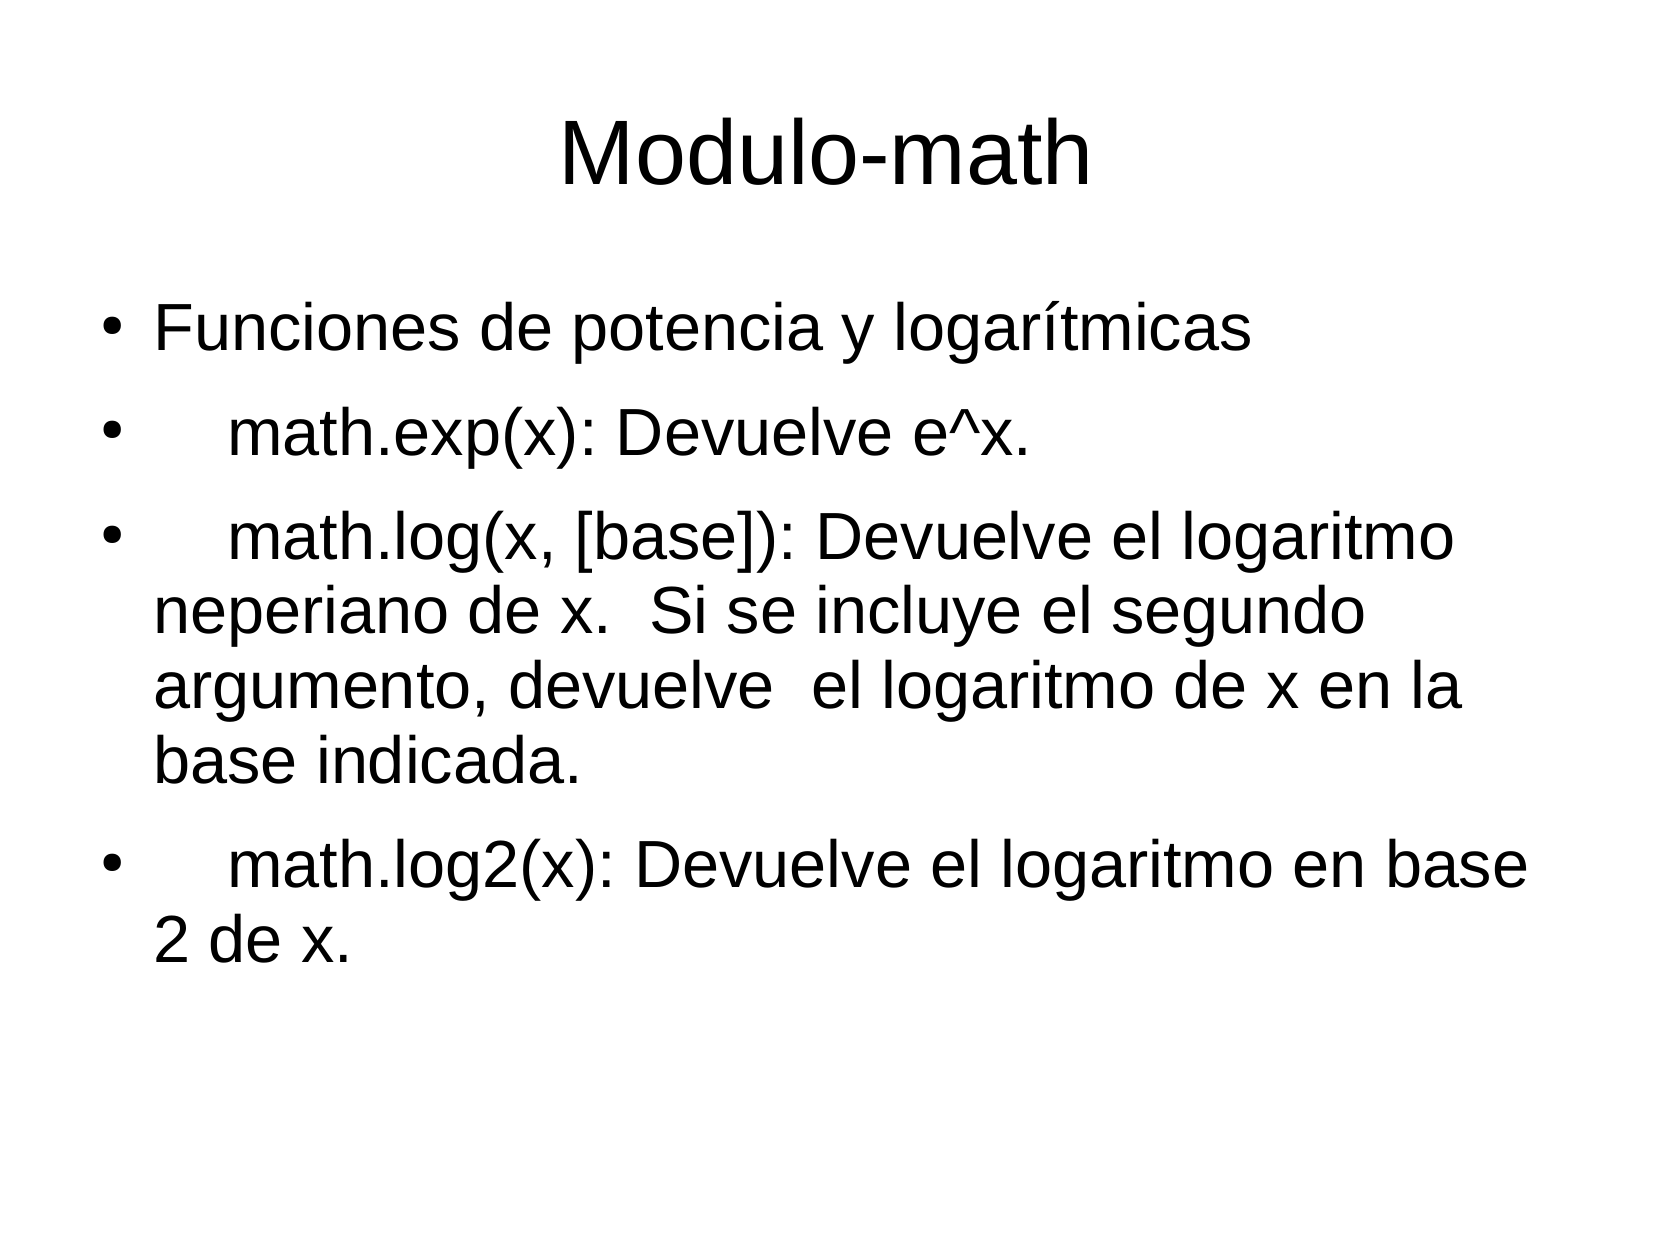

# Modulo-math
Funciones de potencia y logarítmicas
 math.exp(x): Devuelve e^x.
 math.log(x, [base]): Devuelve el logaritmo neperiano de x. Si se incluye el segundo argumento, devuelve el logaritmo de x en la base indicada.
 math.log2(x): Devuelve el logaritmo en base 2 de x.